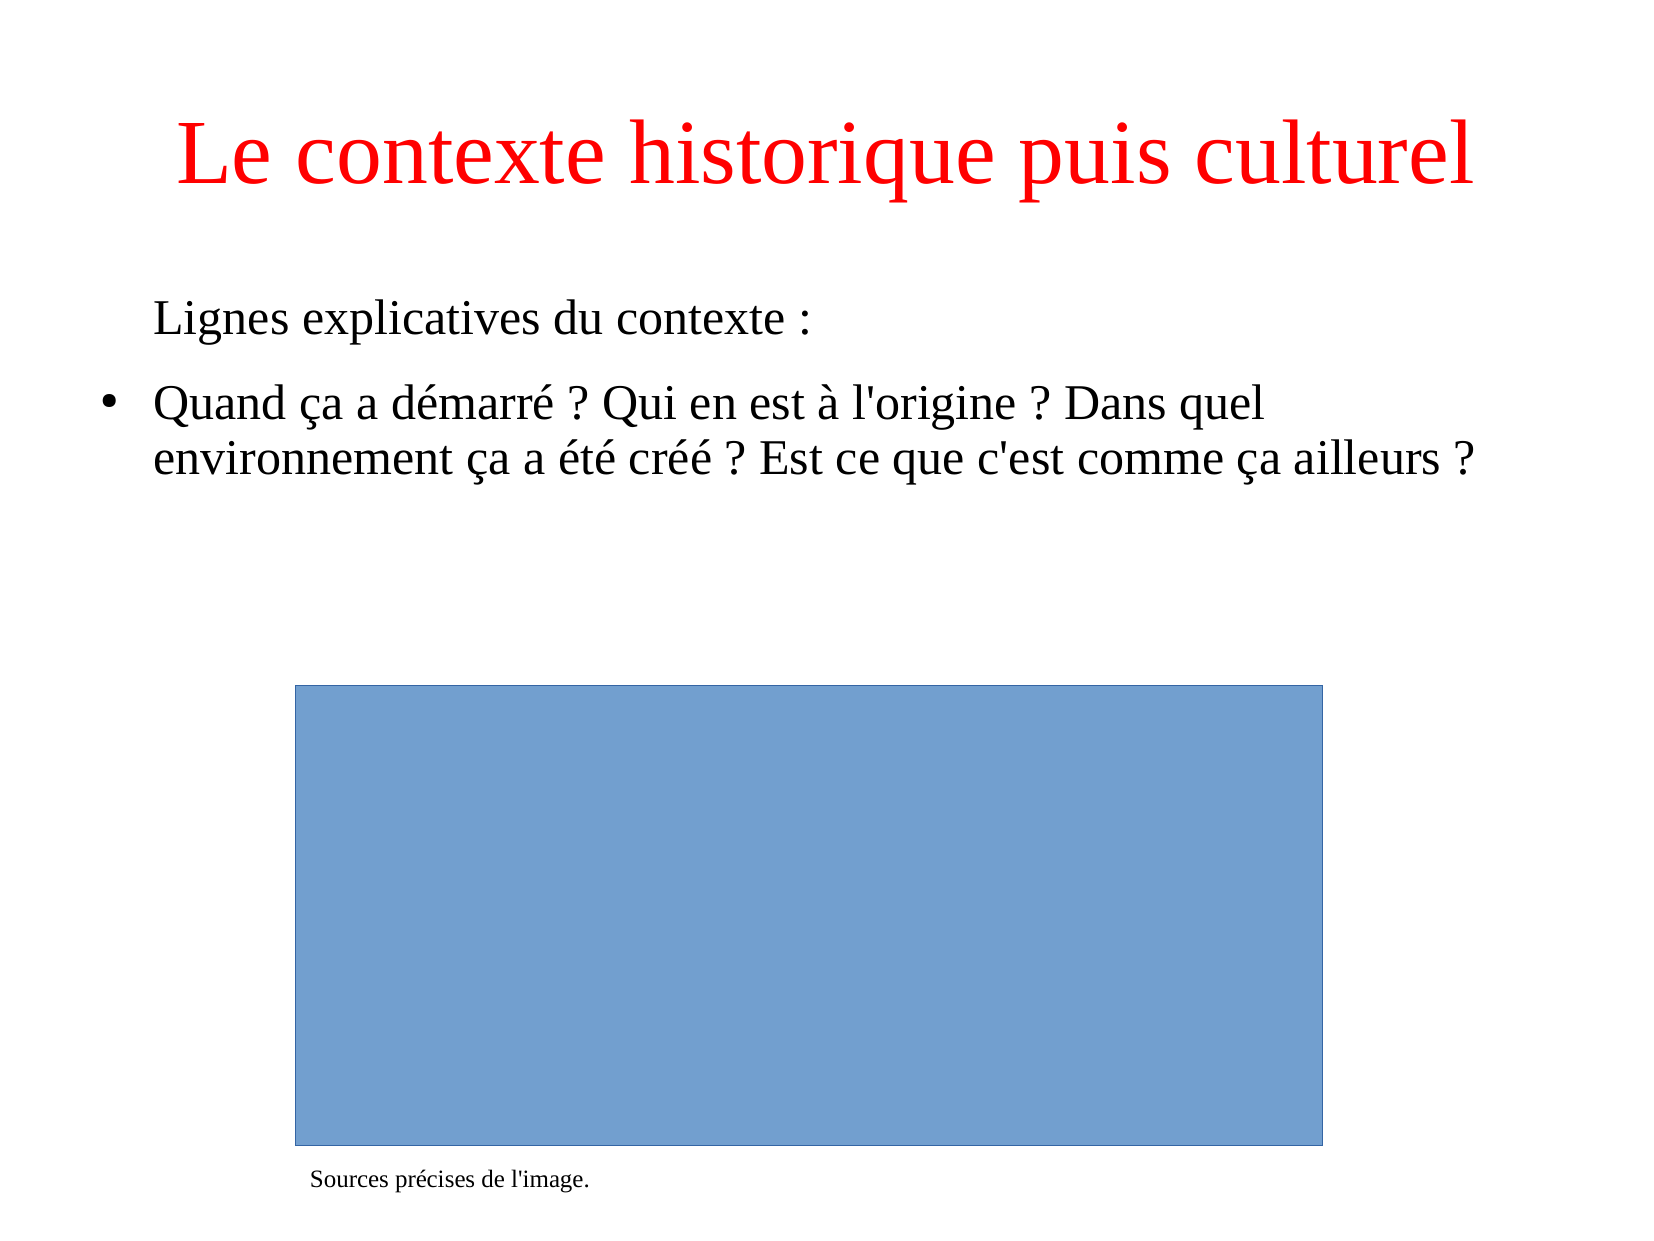

# Le contexte historique puis culturel
Lignes explicatives du contexte :
Quand ça a démarré ? Qui en est à l'origine ? Dans quel environnement ça a été créé ? Est ce que c'est comme ça ailleurs ?
Sources précises de l'image.